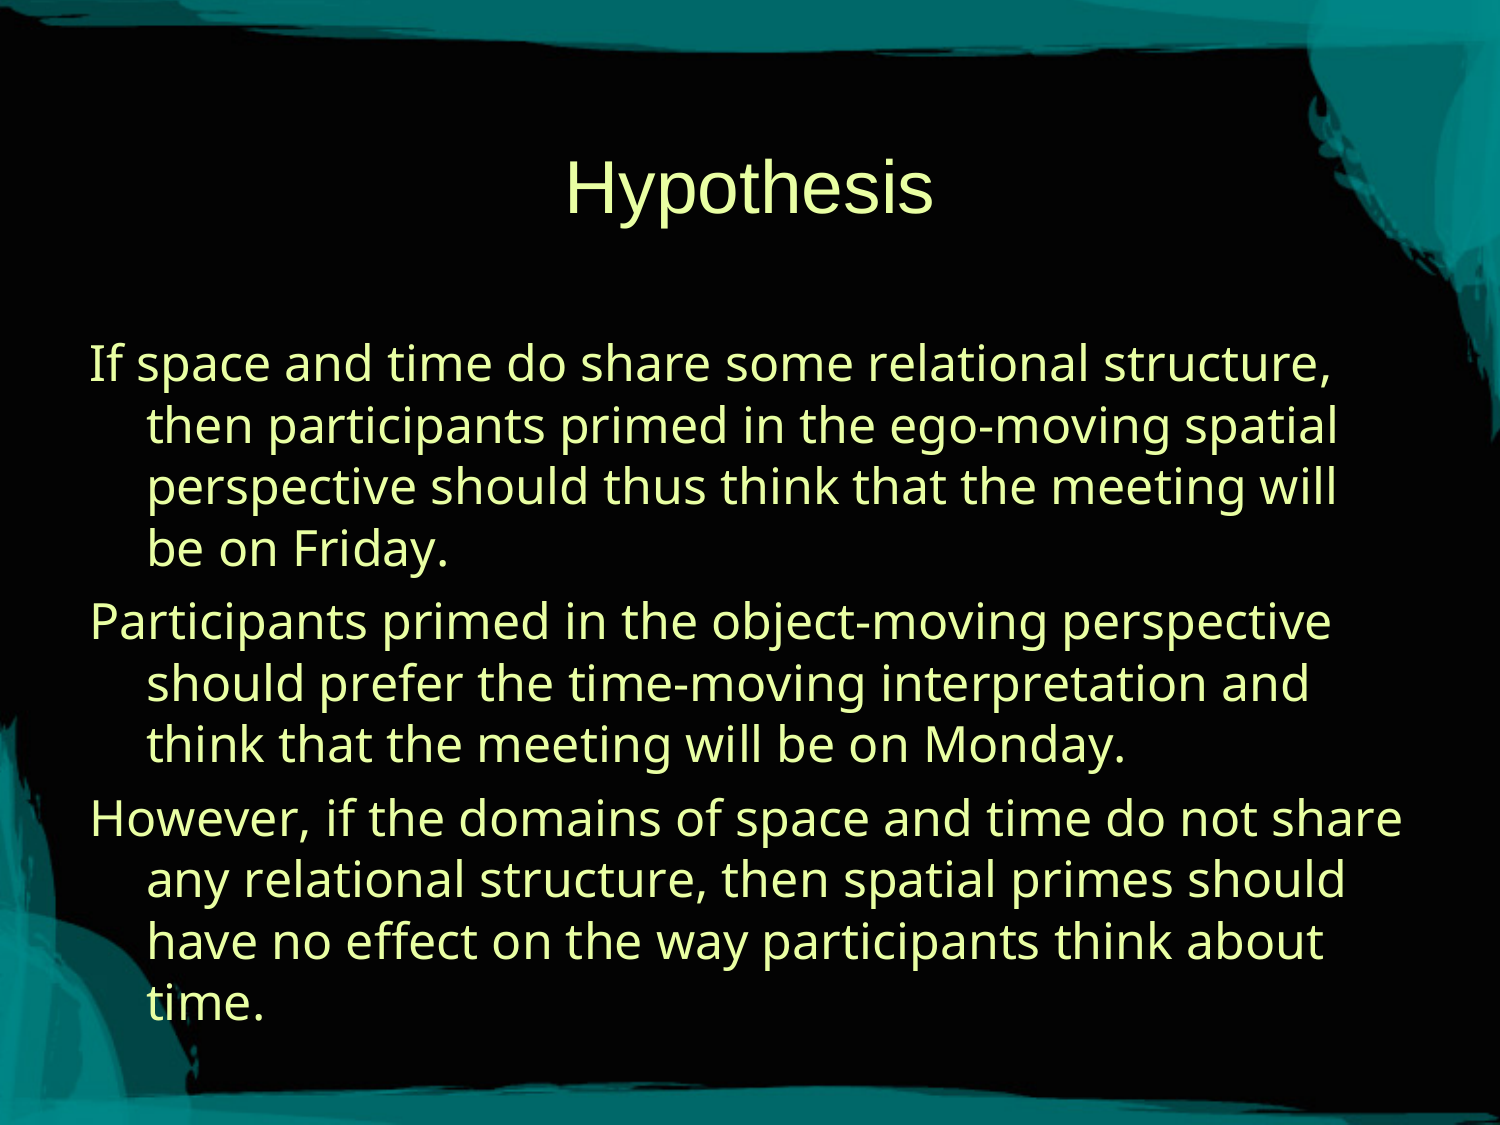

# Hypothesis
If space and time do share some relational structure, then participants primed in the ego-moving spatial perspective should thus think that the meeting will be on Friday.
Participants primed in the object-moving perspective should prefer the time-moving interpretation and think that the meeting will be on Monday.
However, if the domains of space and time do not share any relational structure, then spatial primes should have no effect on the way participants think about time.